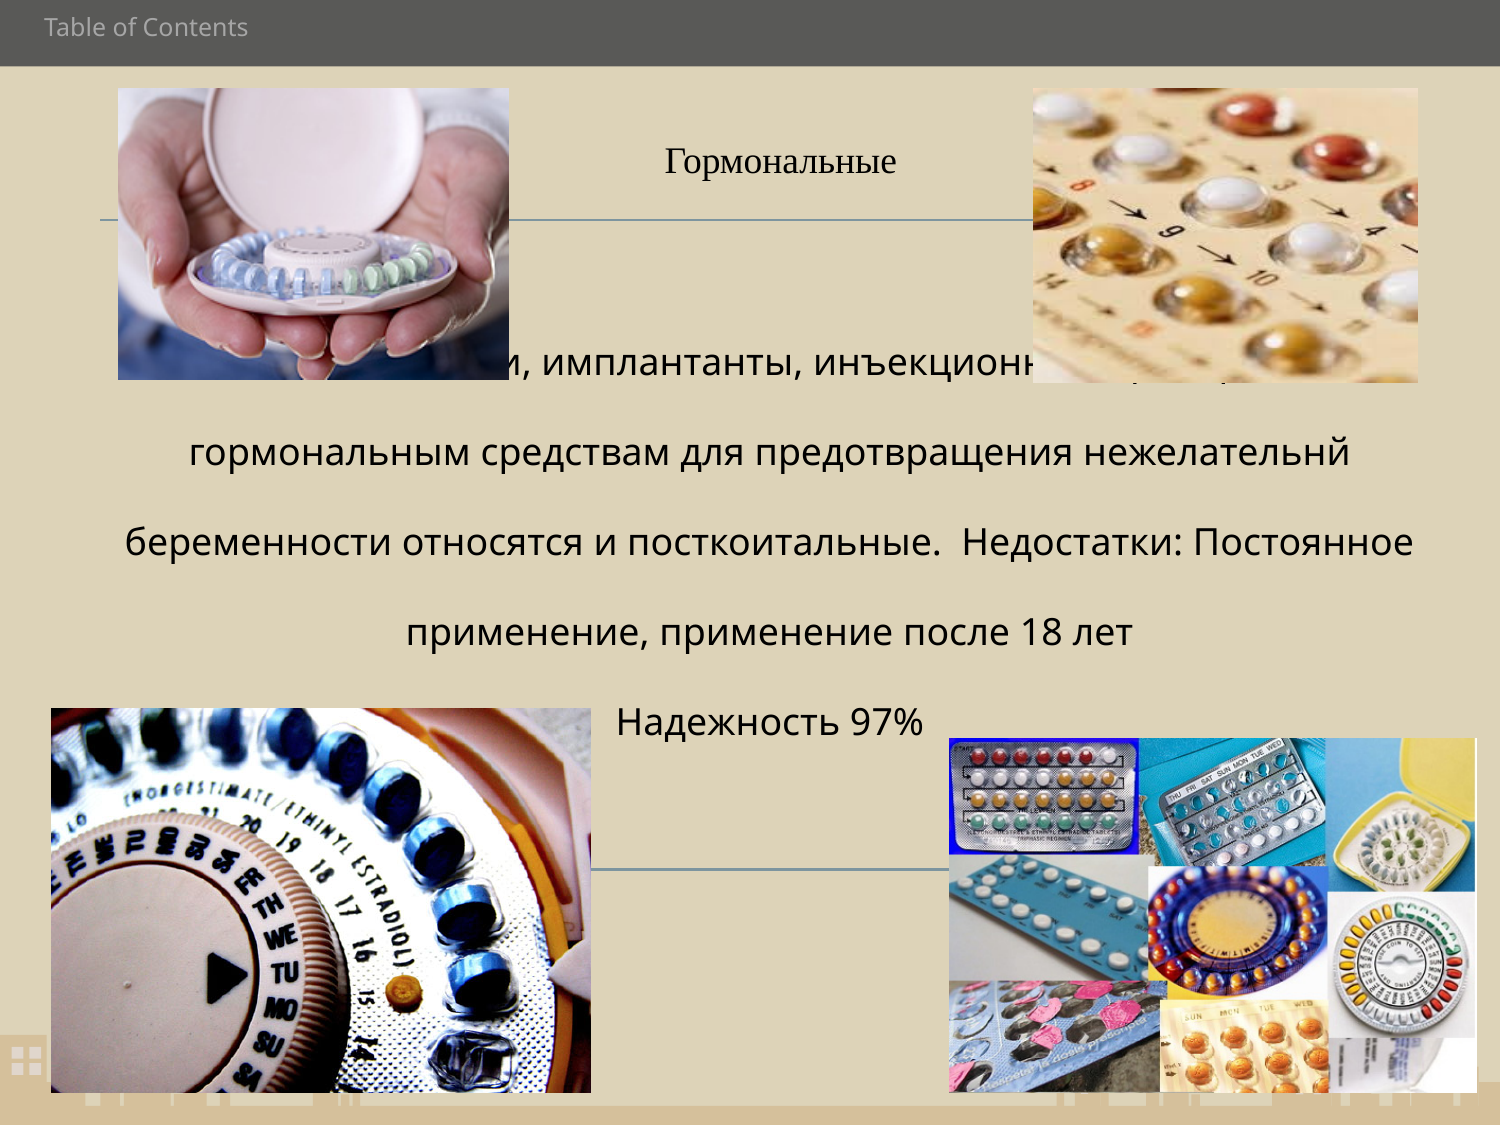

# Table of Contents
 Гормональные
Относят: таблетки, имплантанты, инъекционные препараты. К гормональным средствам для предотвращения нежелательнй беременности относятся и посткоитальные. Недостатки: Постоянное применение, применение после 18 лет
Надежность 97%